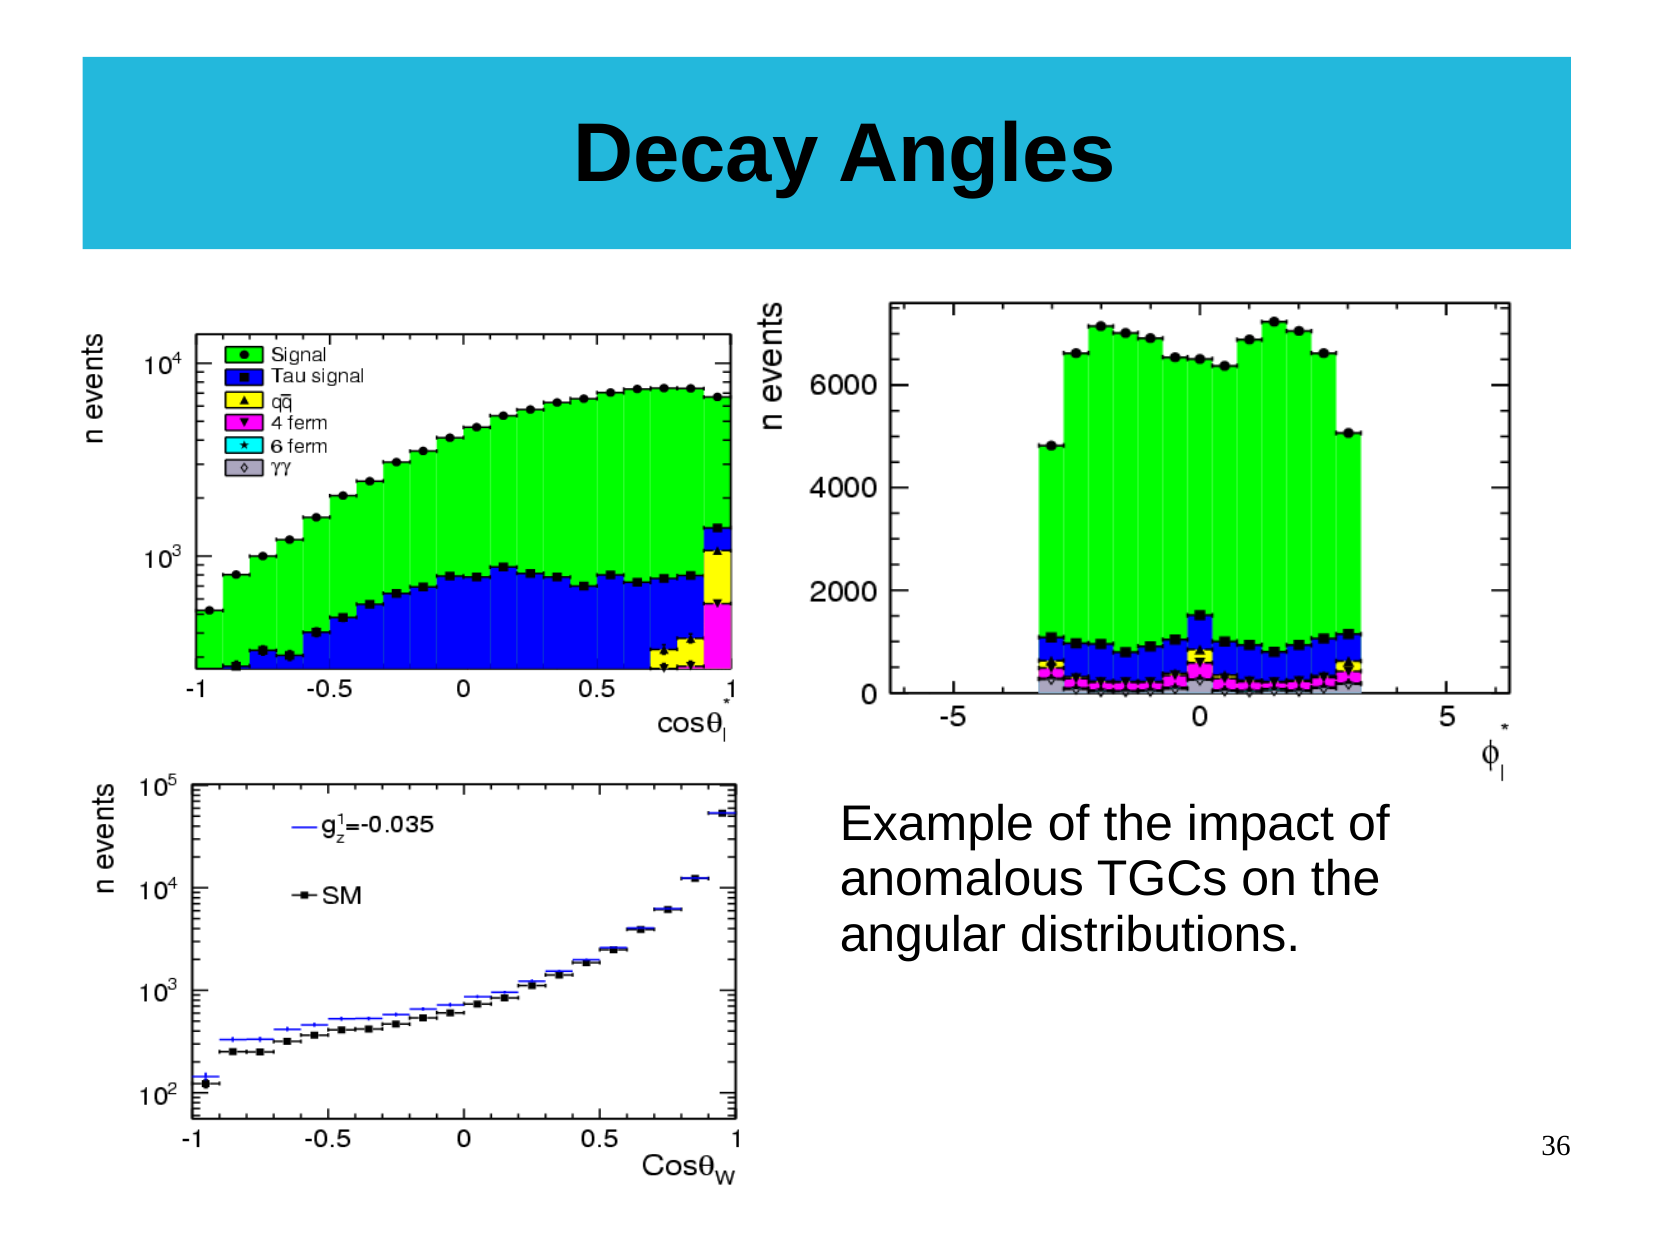

# Decay Angles
Example of the impact of anomalous TGCs on the angular distributions.
36